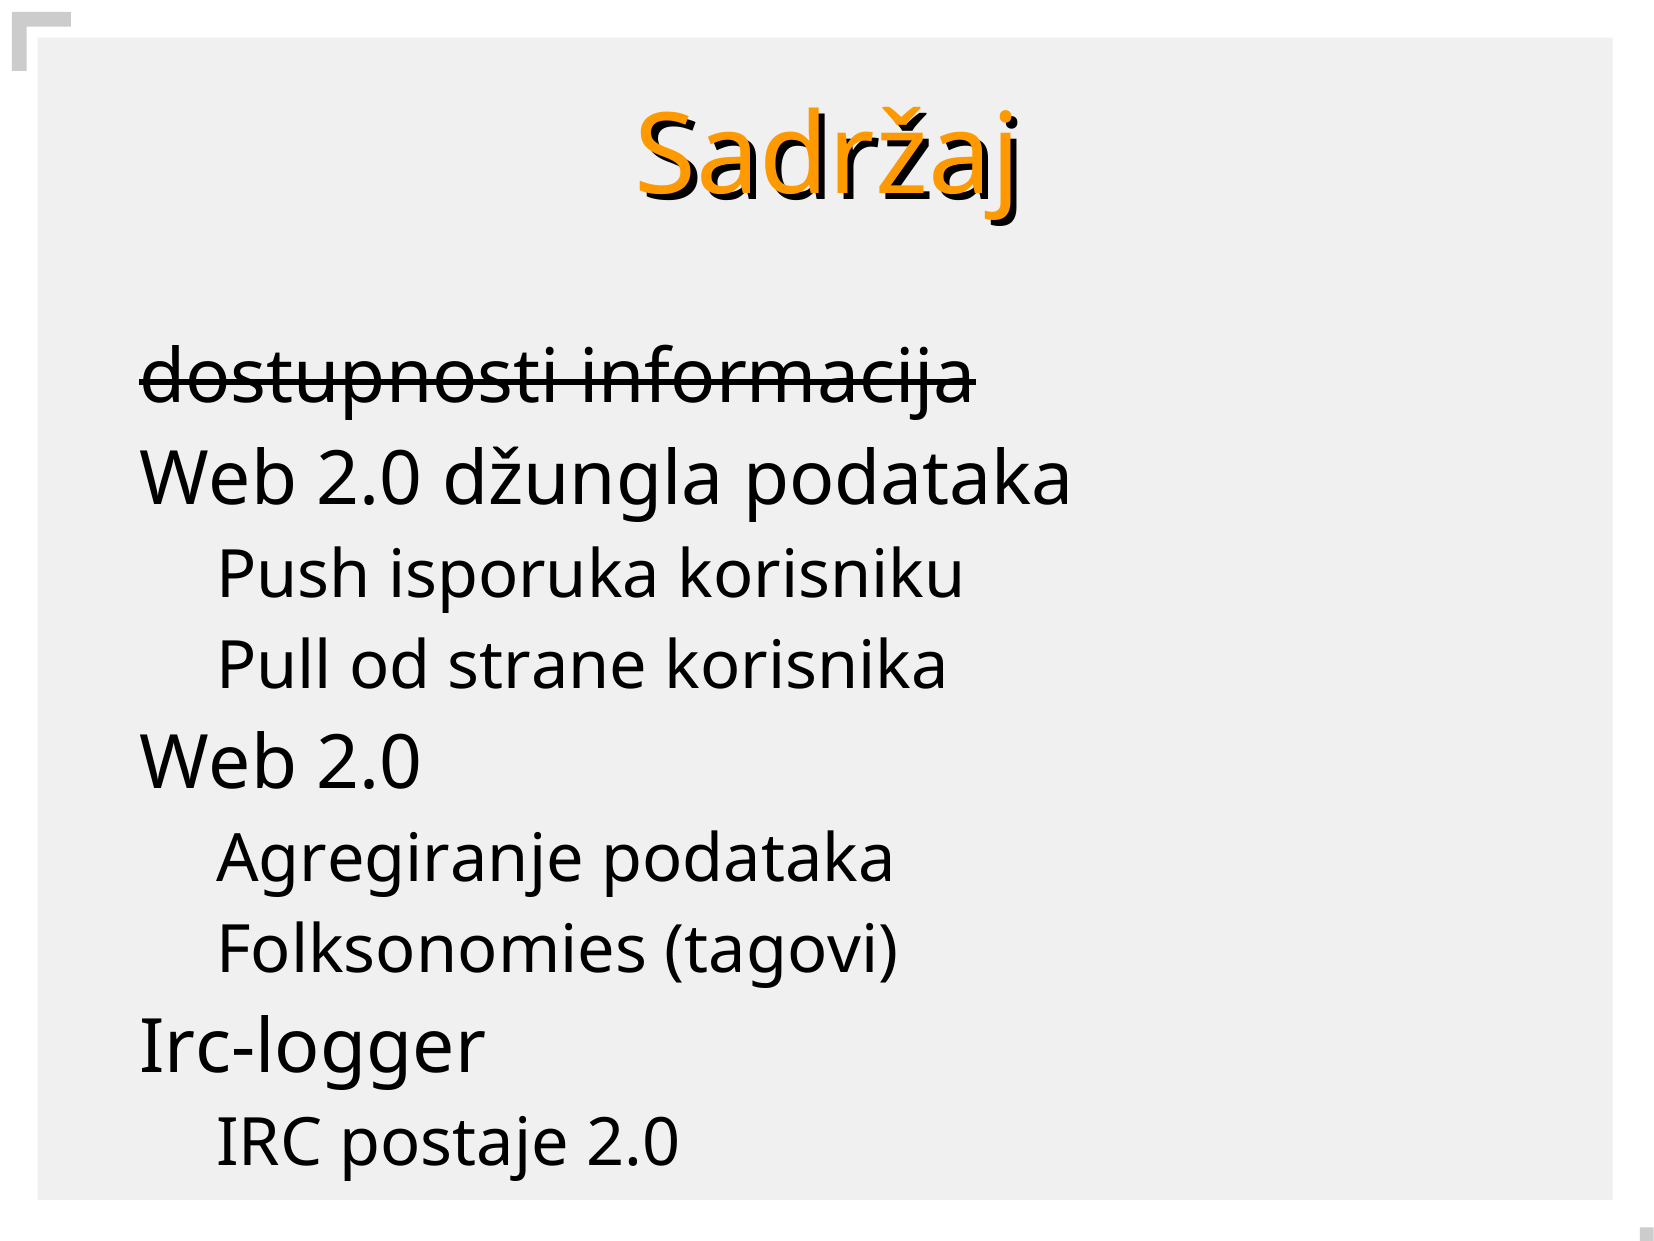

# Sadržaj
dostupnosti informacija
Web 2.0 džungla podataka
Push isporuka korisniku
Pull od strane korisnika
Web 2.0
Agregiranje podataka
Folksonomies (tagovi)
Irc-logger
IRC postaje 2.0